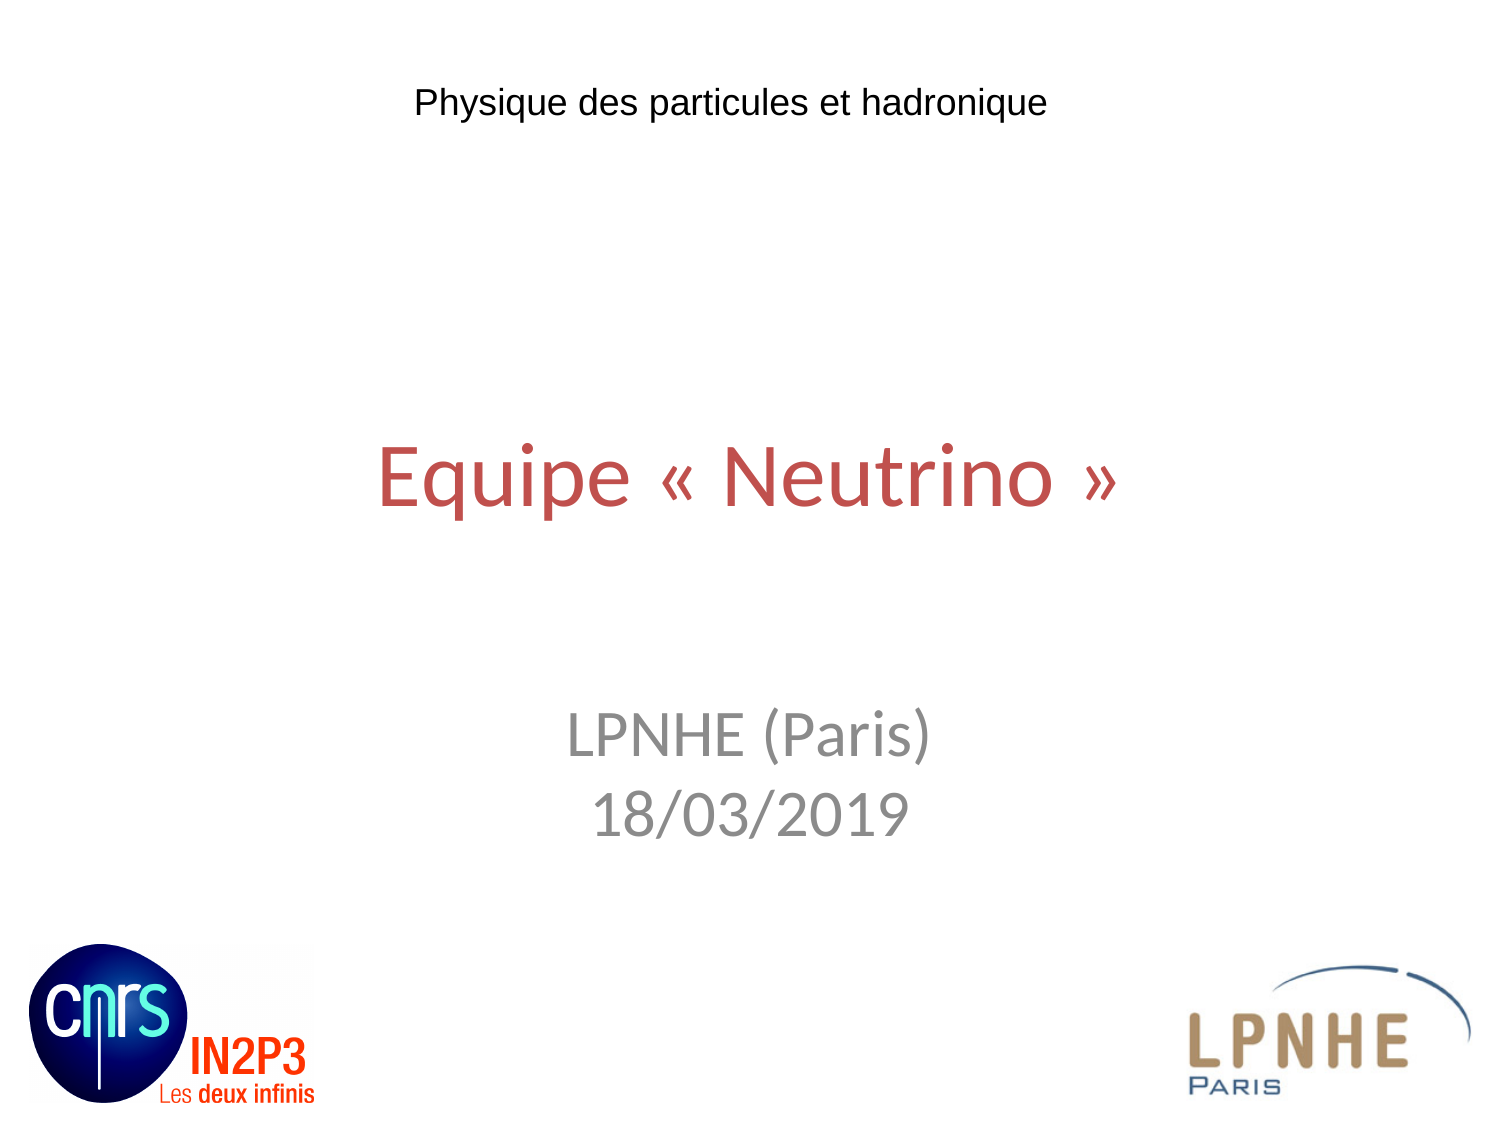

Physique des particules et hadronique
Equipe « Neutrino »
LPNHE (Paris)
18/03/2019